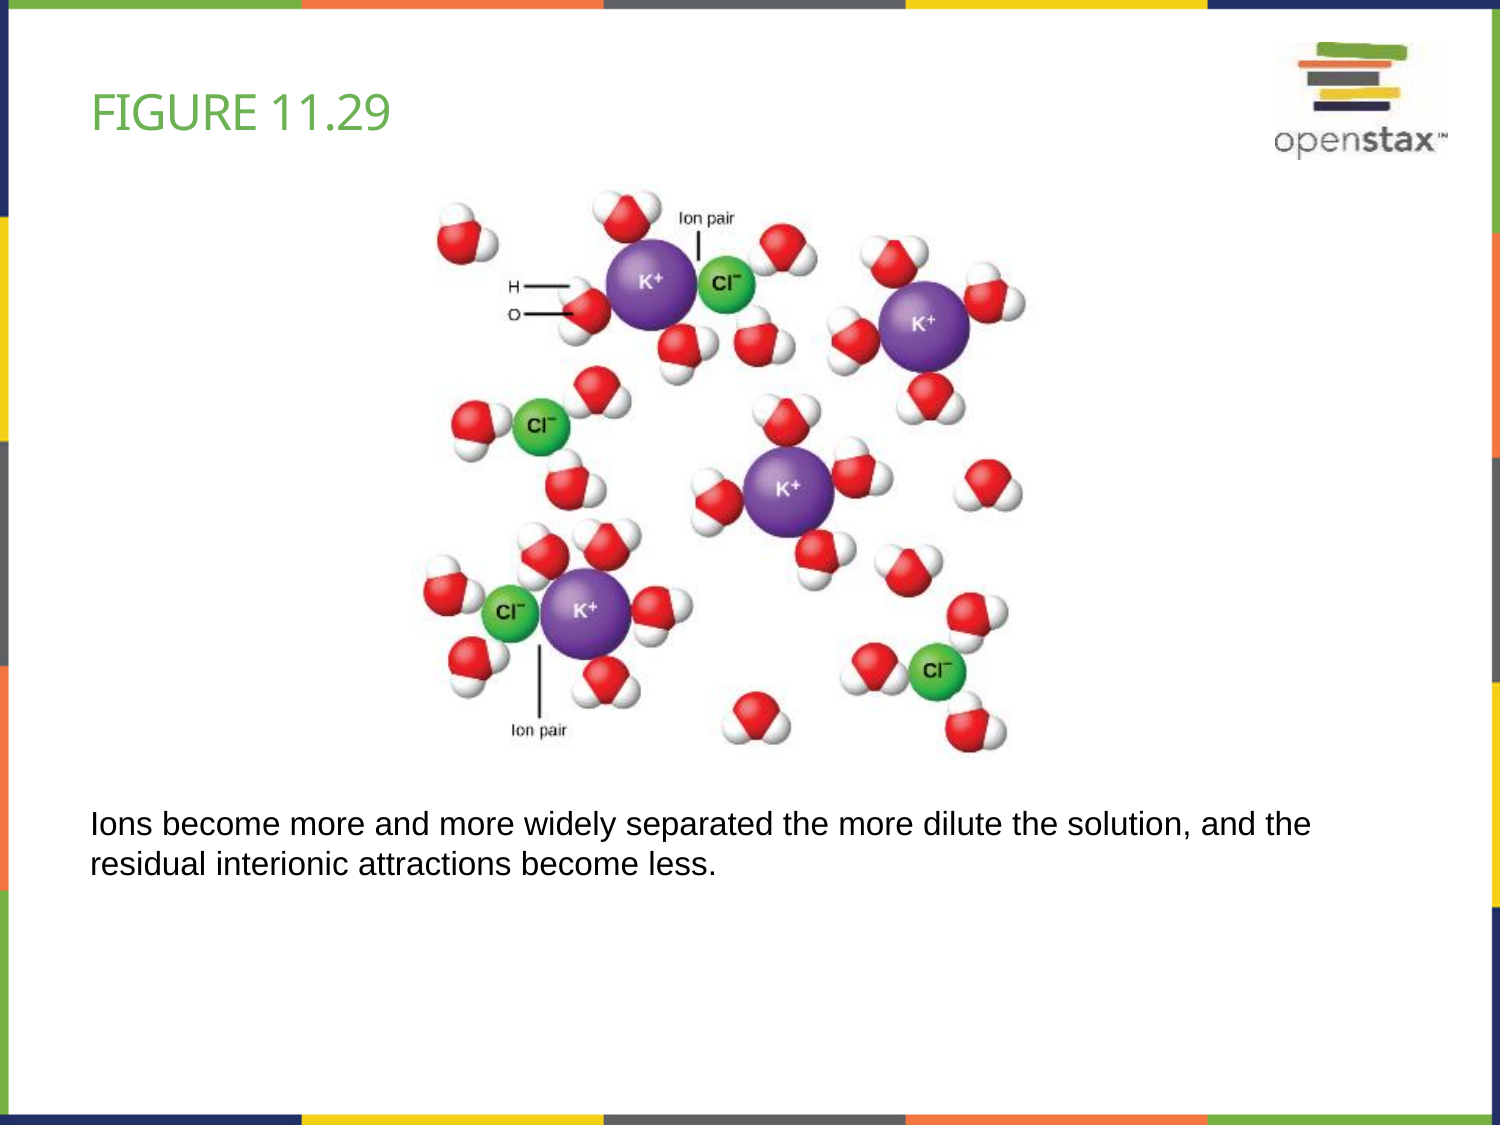

# Figure 11.29
Ions become more and more widely separated the more dilute the solution, and the residual interionic attractions become less.